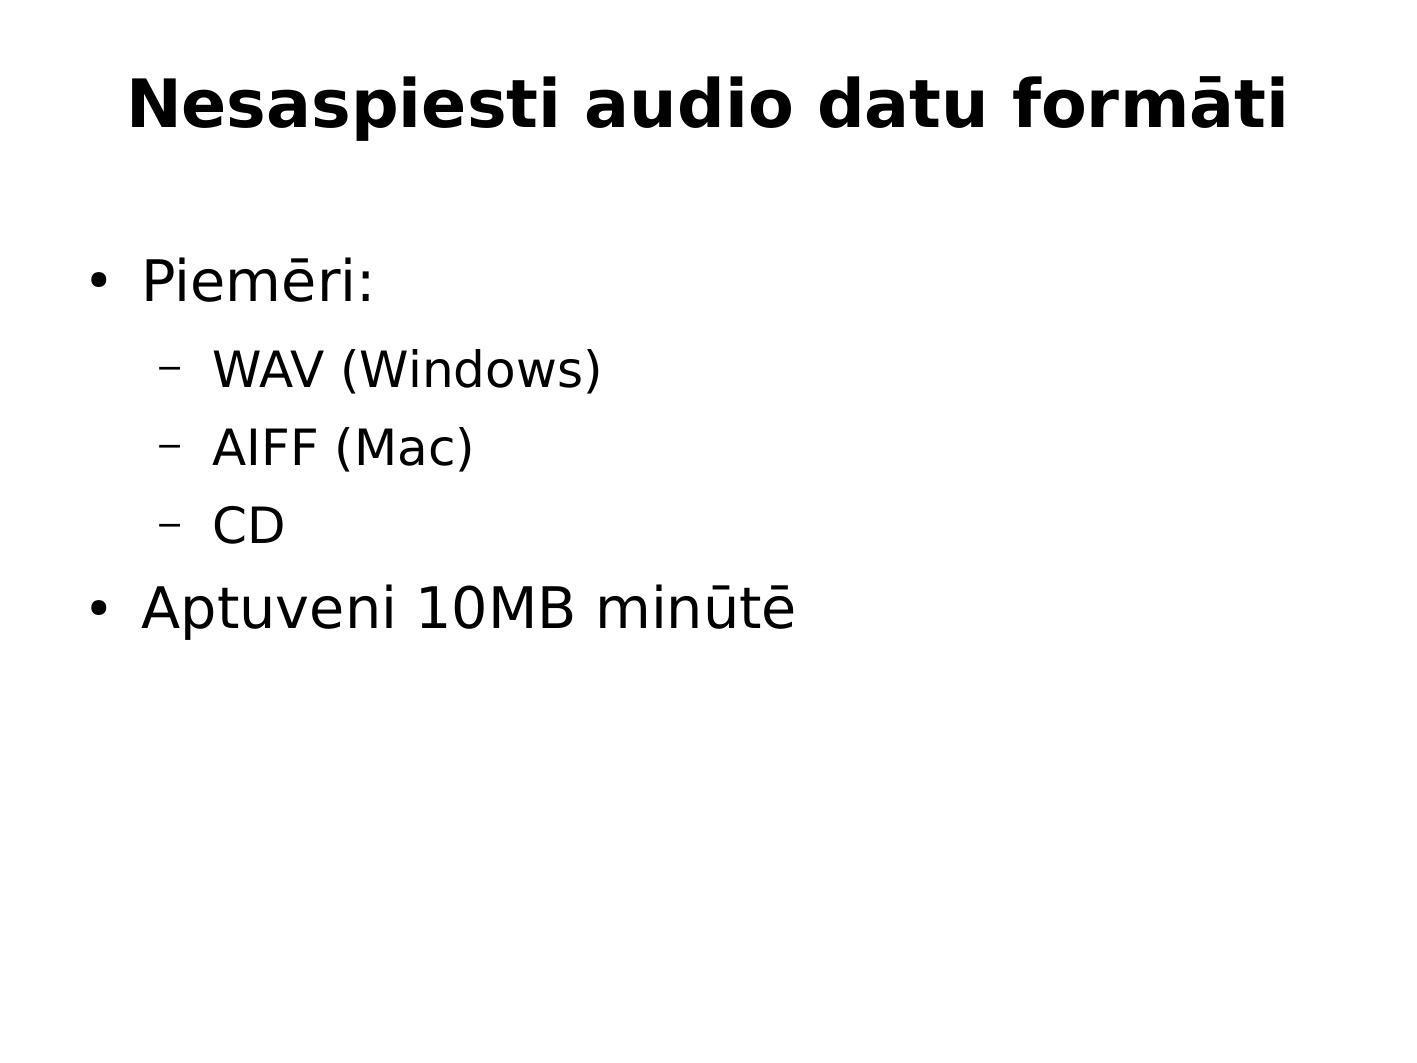

Nesaspiesti audio datu formāti
# Piemēri:
WAV (Windows)
AIFF (Mac)
CD
Aptuveni 10MB minūtē